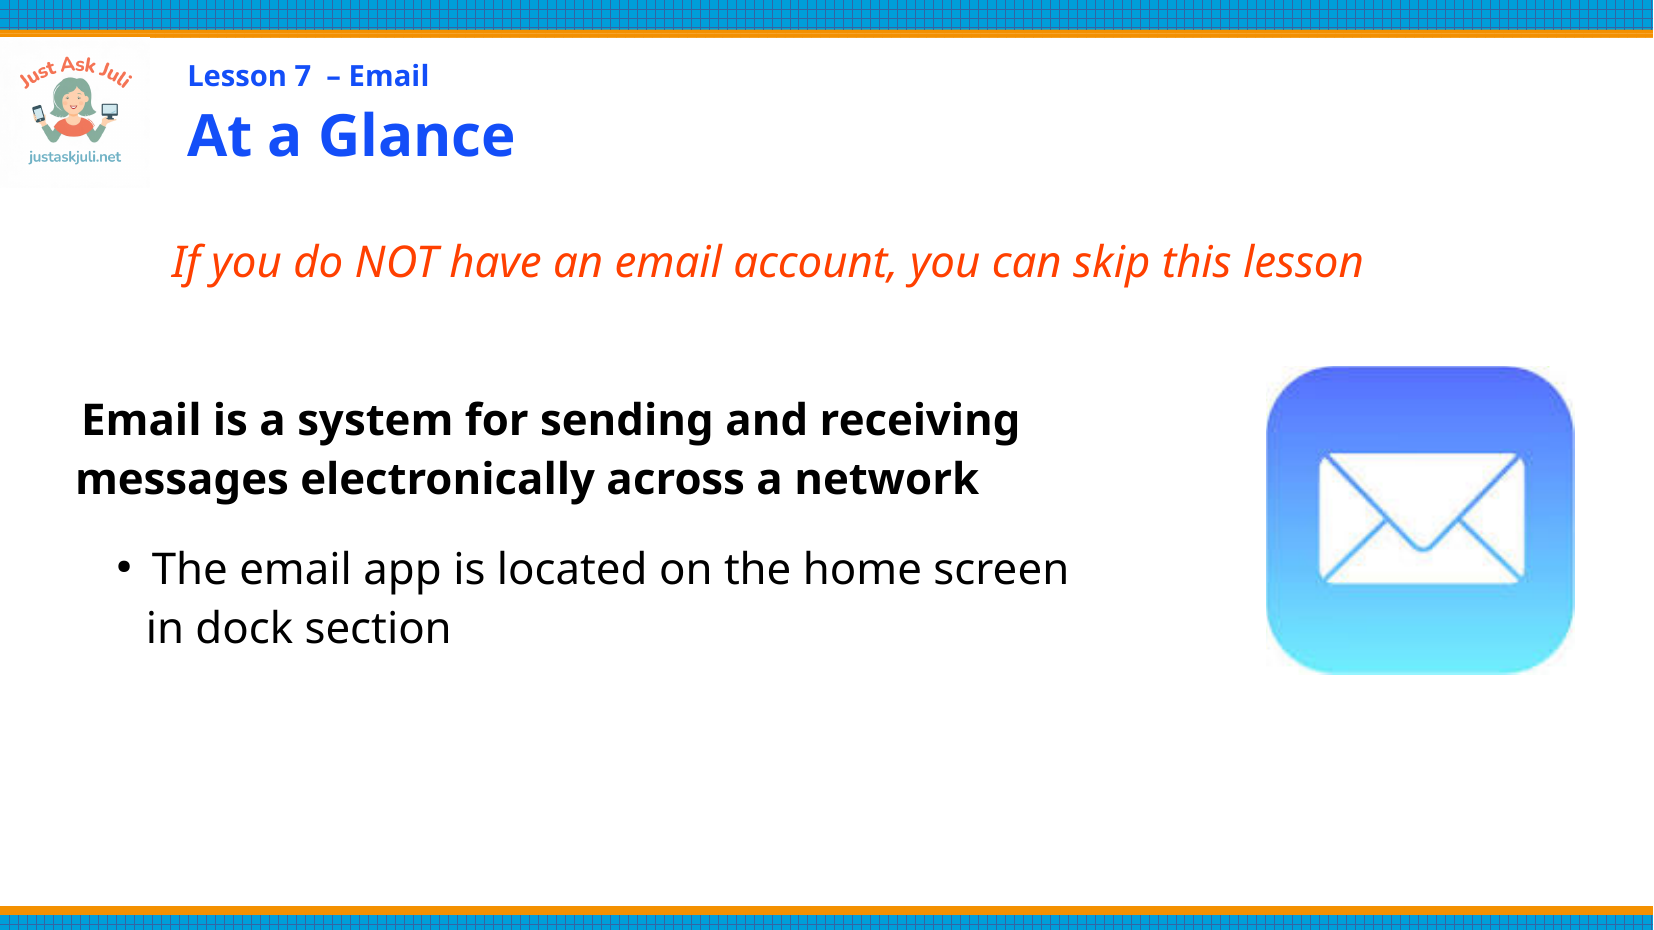

Lesson 7 – Email
At a Glance
If you do NOT have an email account, you can skip this lesson
Email is a system for sending and receiving messages electronically across a network
The email app is located on the home screen in dock section